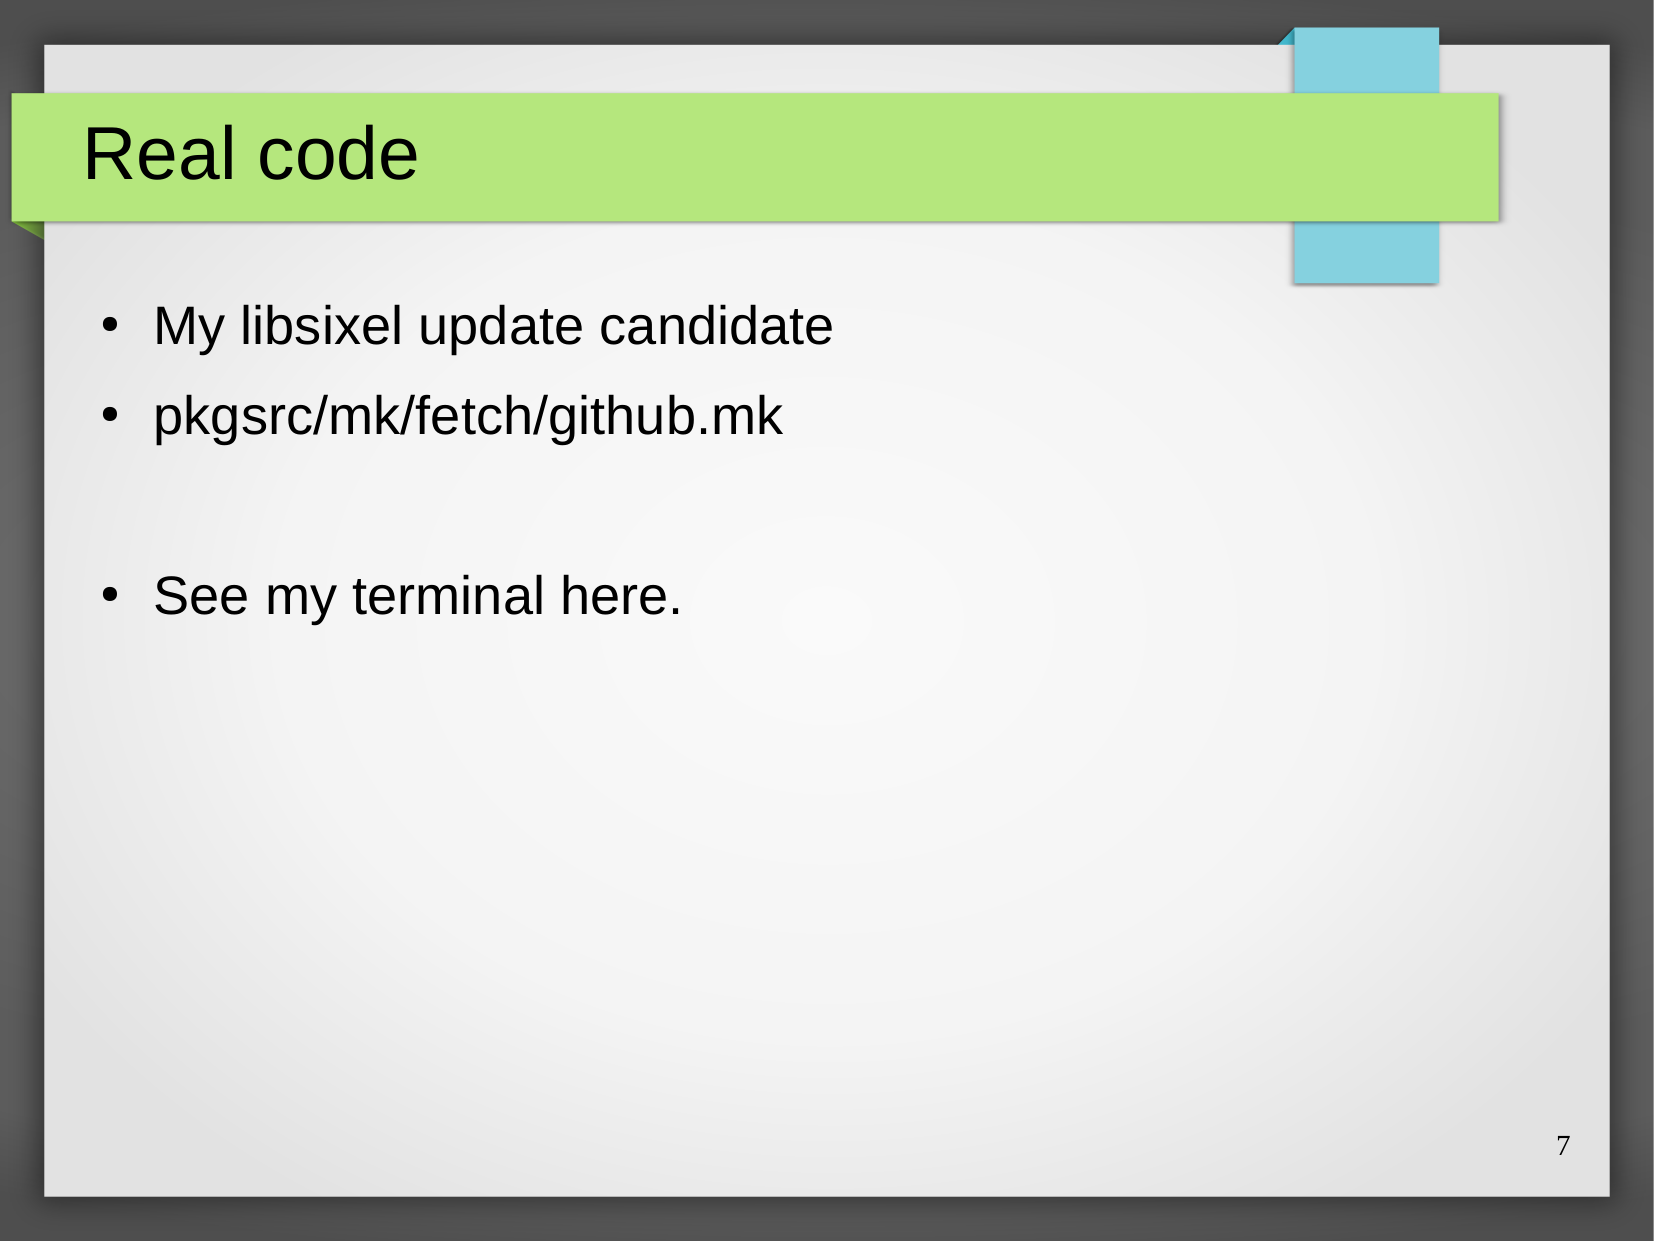

# Real code
My libsixel update candidate
pkgsrc/mk/fetch/github.mk
See my terminal here.
7